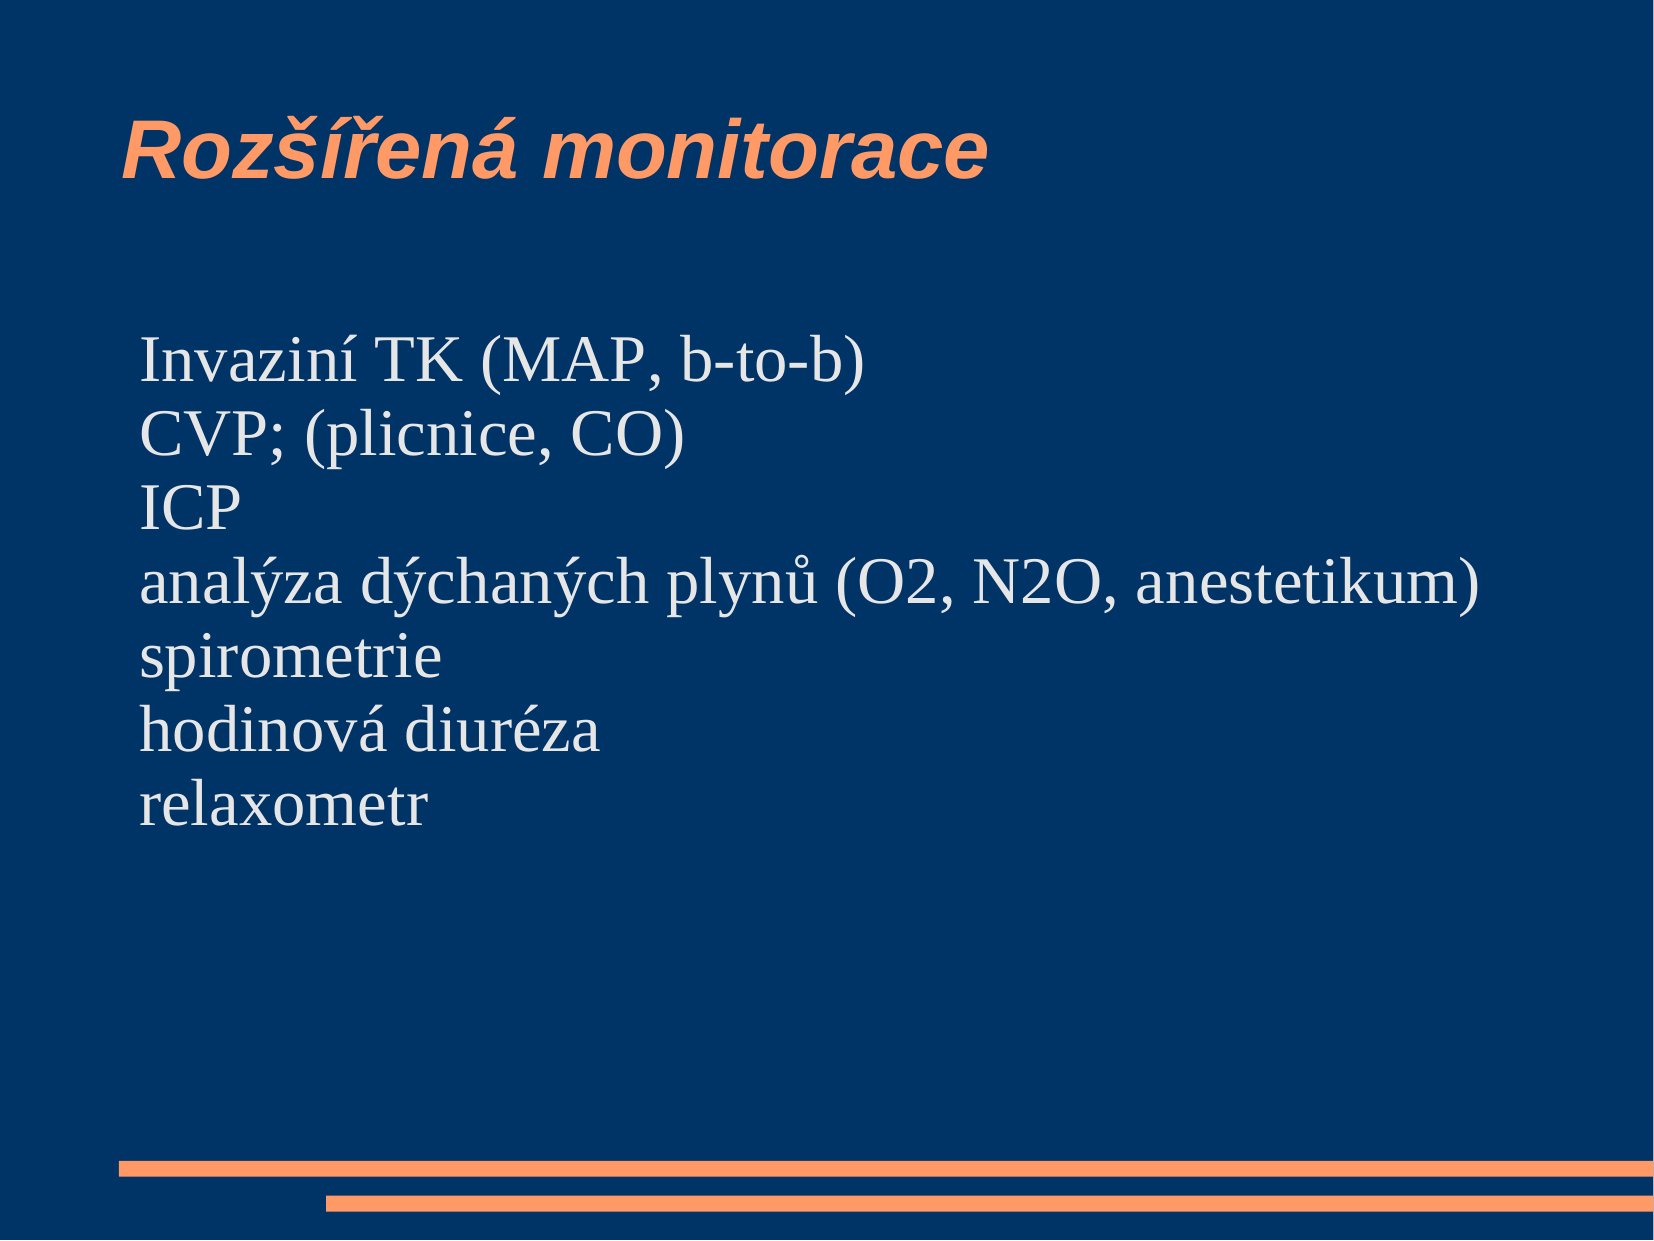

# Rozšířená monitorace
Invaziní TK (MAP, b-to-b)
CVP; (plicnice, CO)
ICP
analýza dýchaných plynů (O2, N2O, anestetikum)
spirometrie
hodinová diuréza
relaxometr